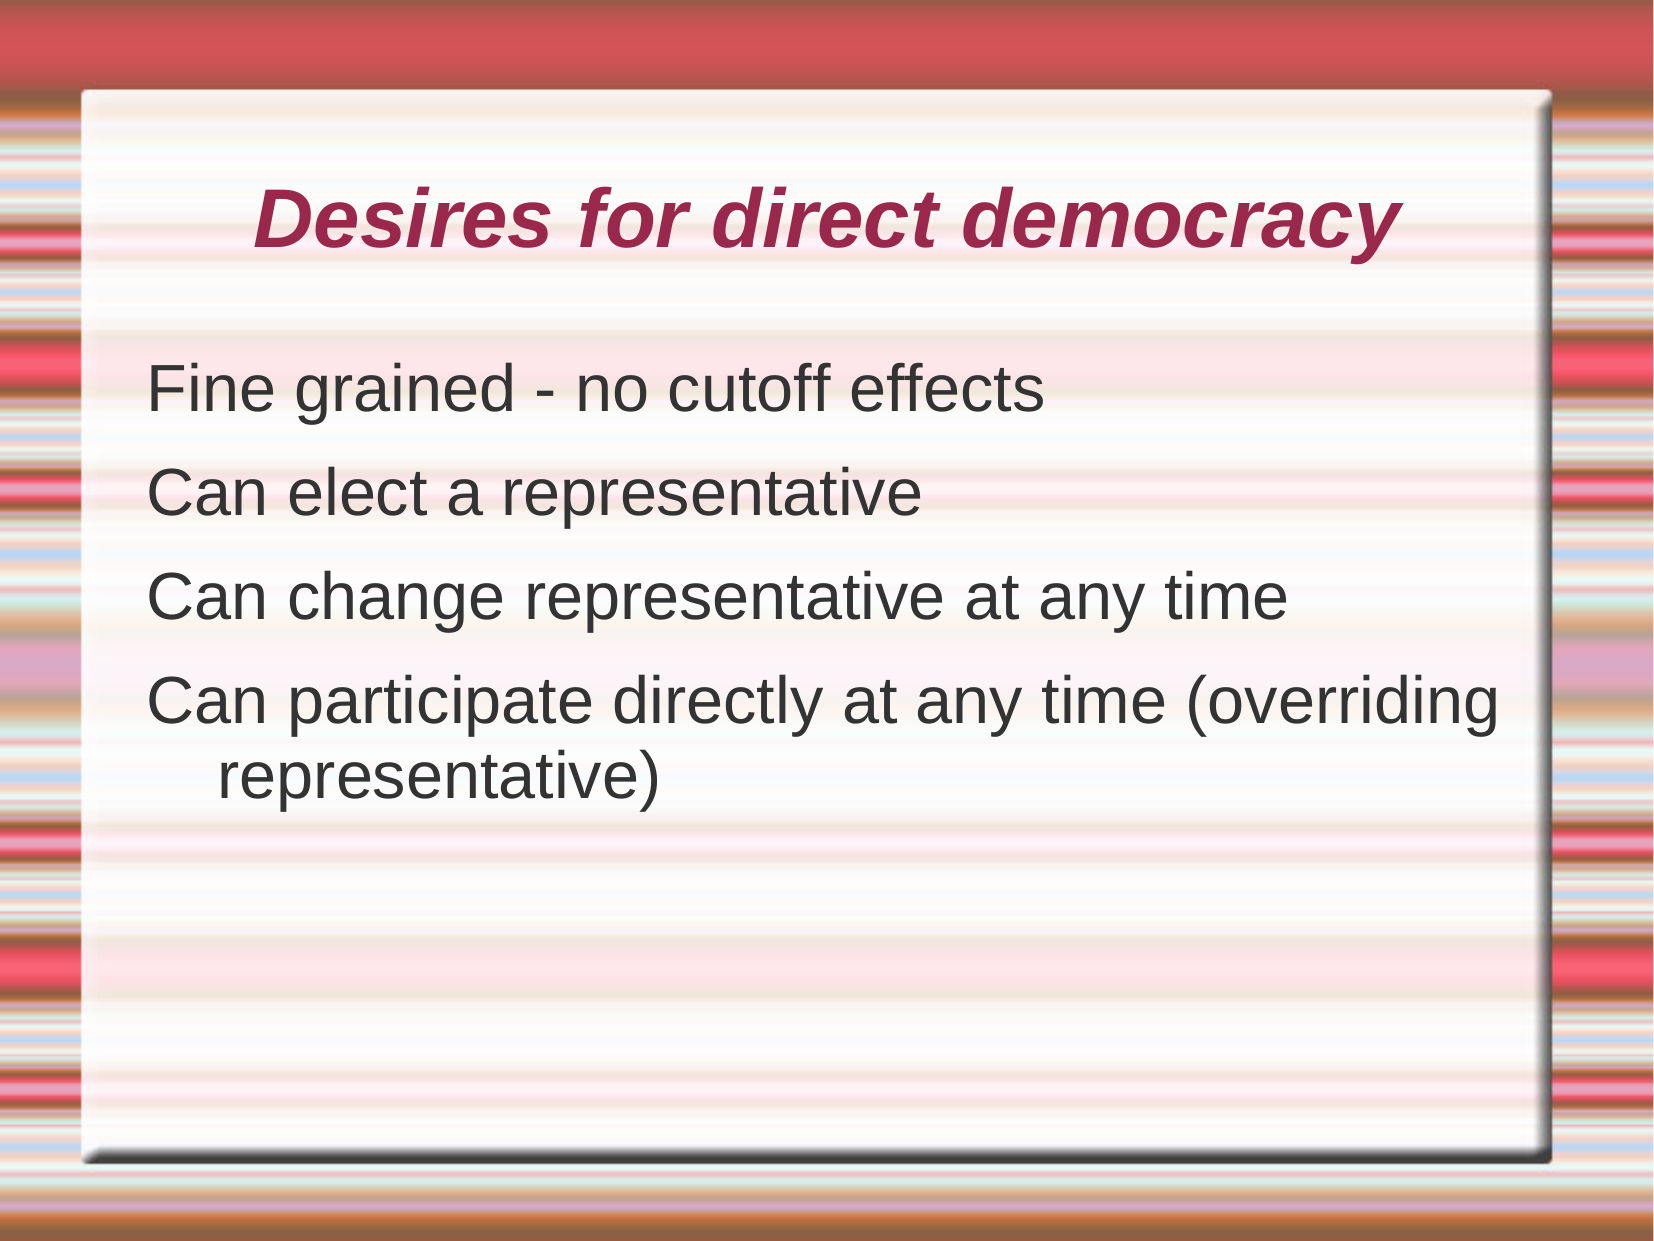

# Desires for direct democracy
Fine grained - no cutoff effects
Can elect a representative
Can change representative at any time
Can participate directly at any time (overriding representative)